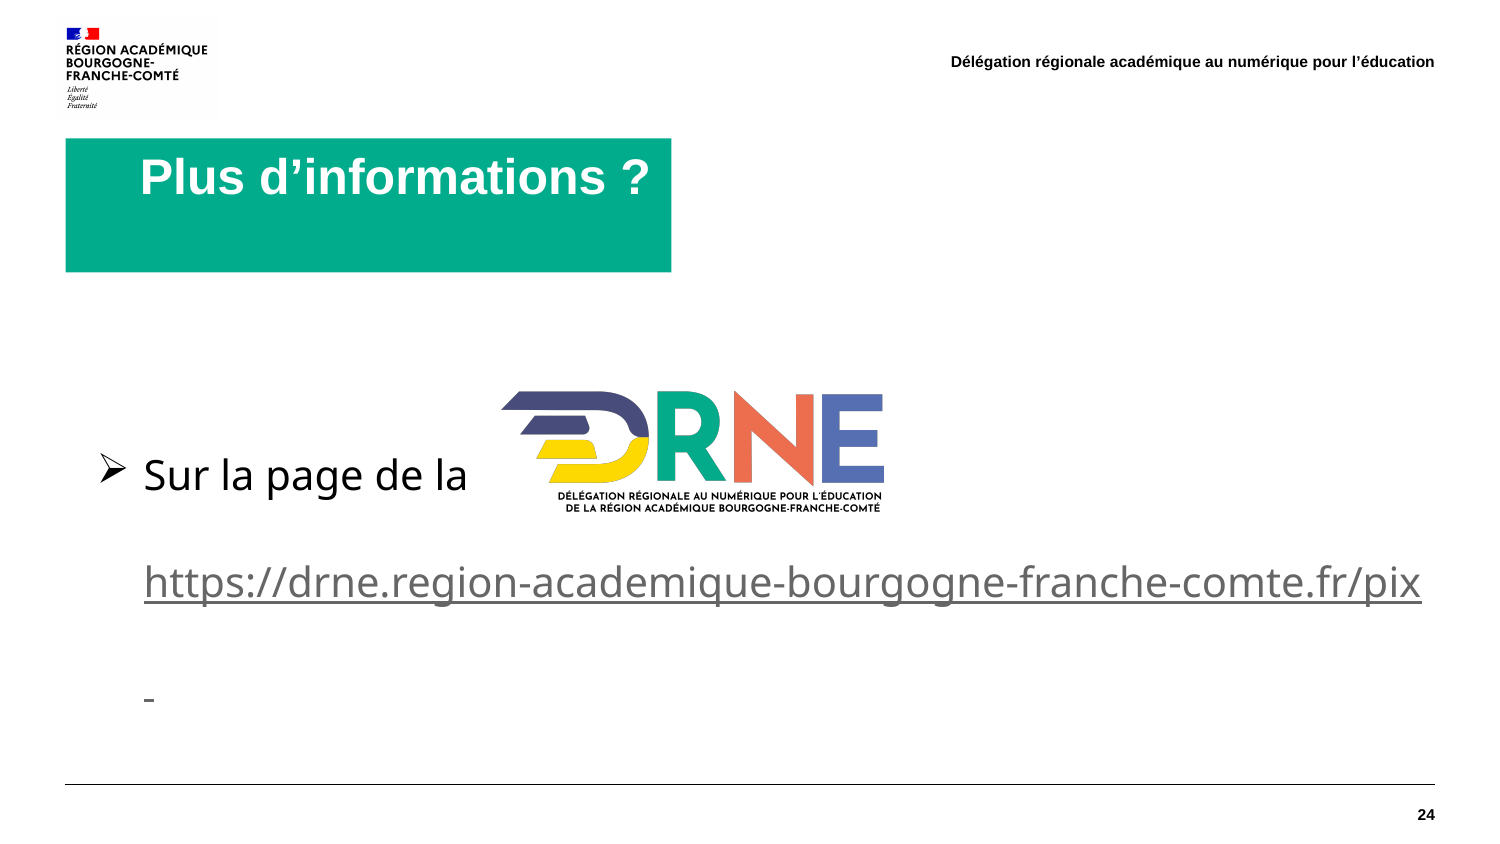

Délégation régionale académique au numérique pour l’éducation
# Plus d’informations ?
Sur la page de la
https://drne.region-academique-bourgogne-franche-comte.fr/pix